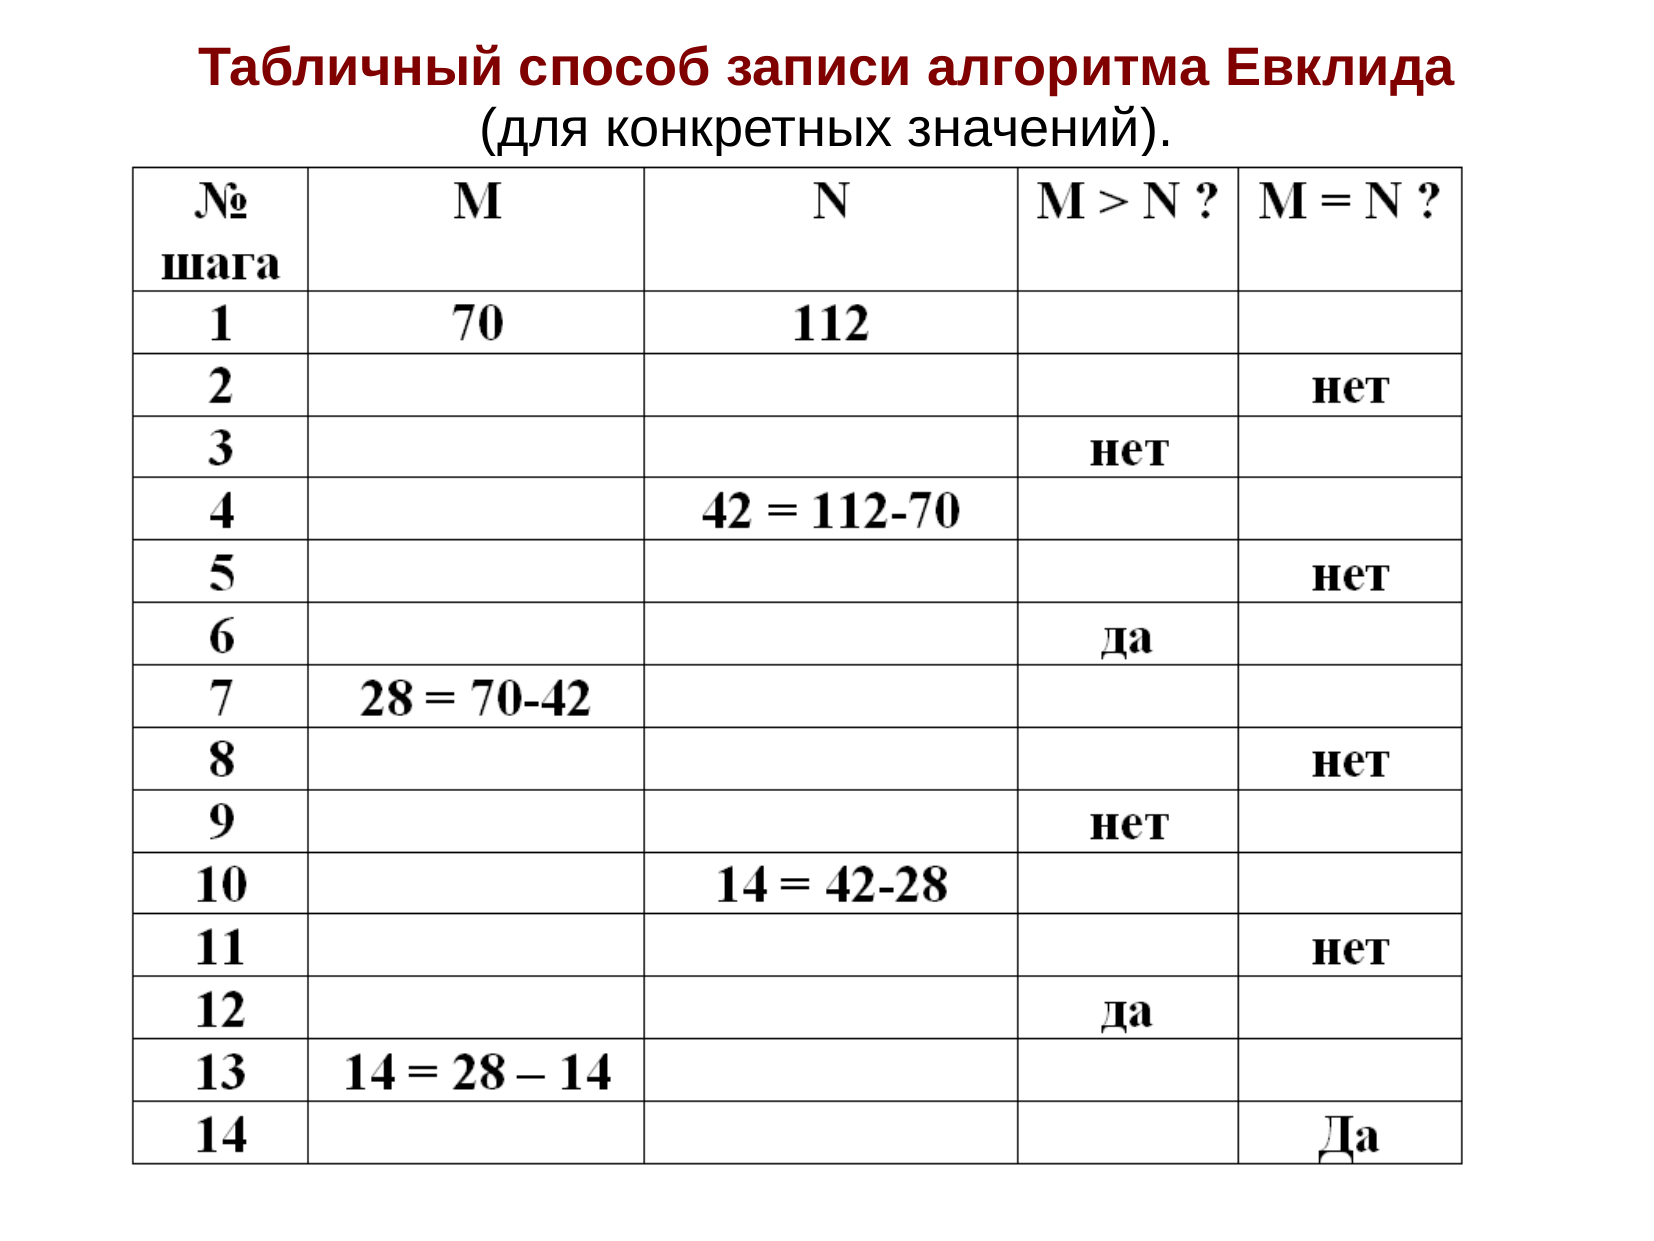

Табличный способ записи алгоритма Евклида
(для конкретных значений).